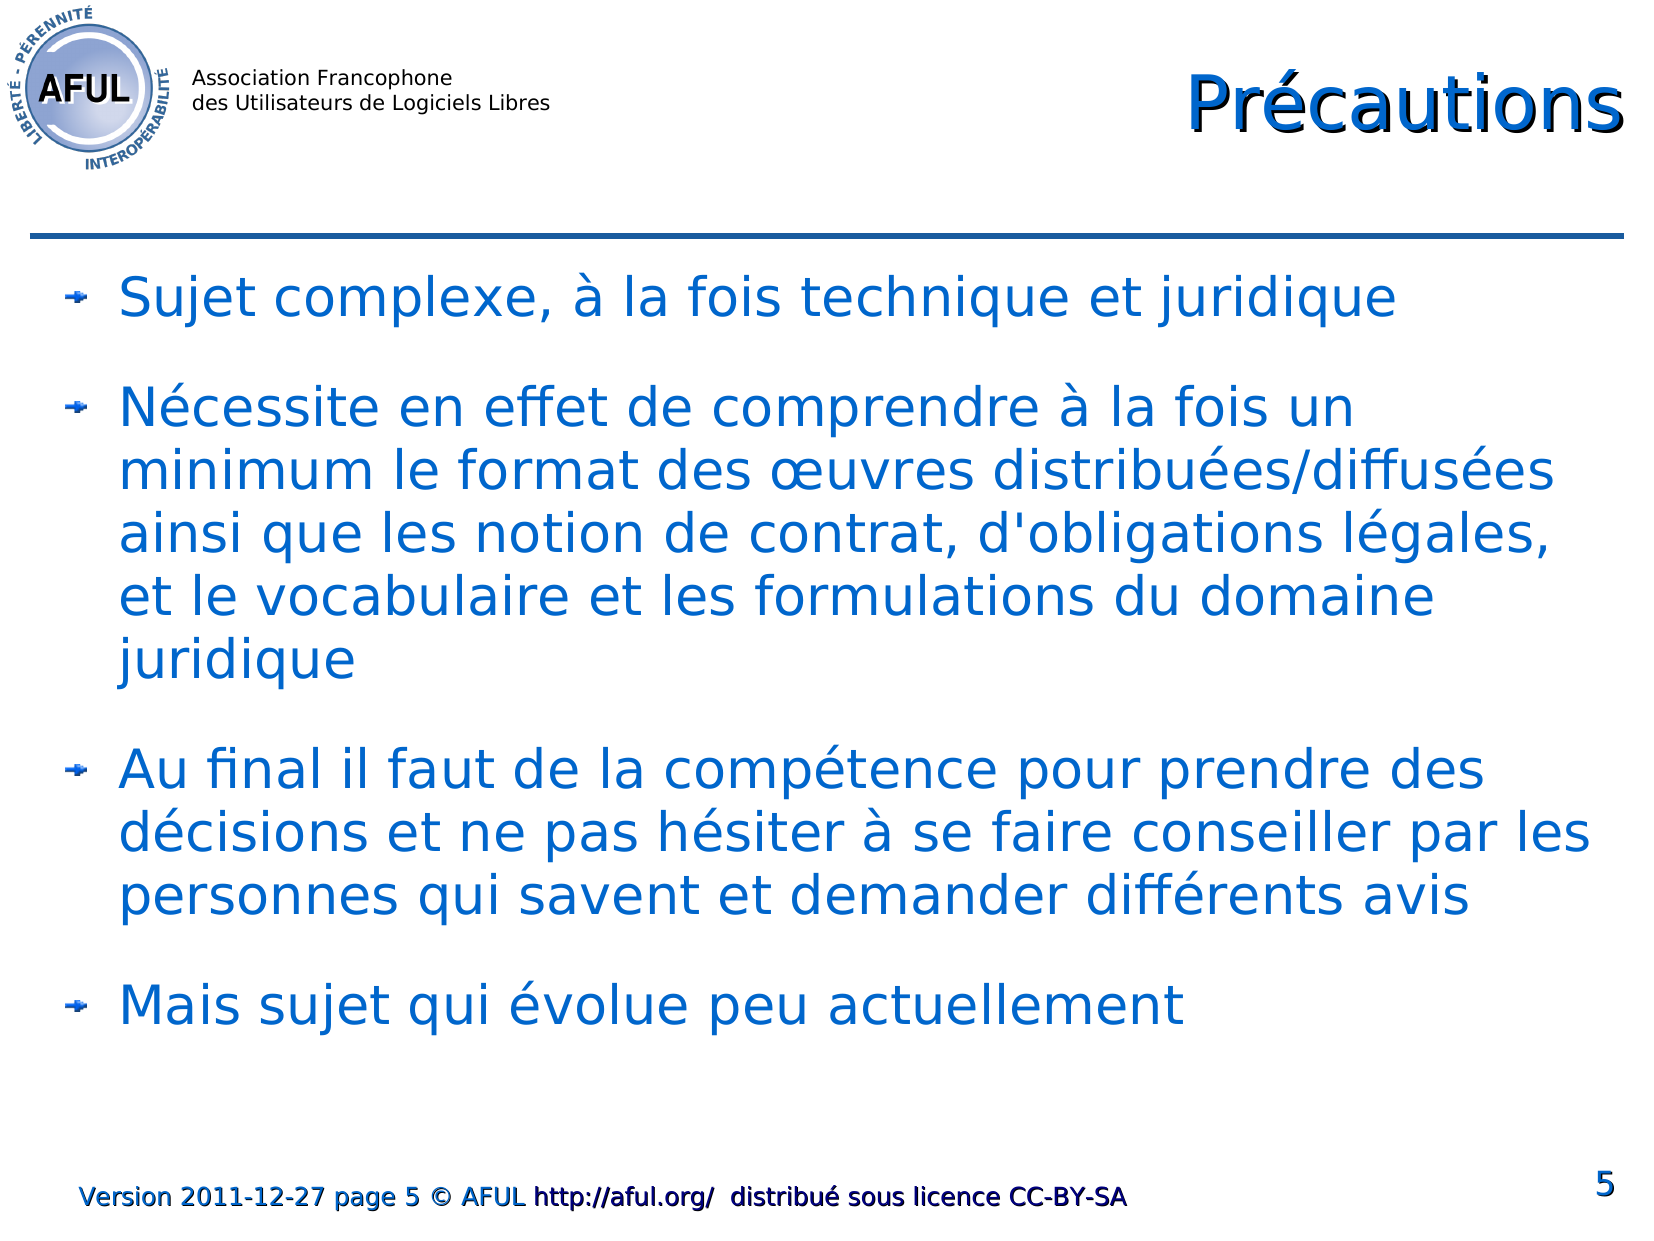

# Précautions
Sujet complexe, à la fois technique et juridique
Nécessite en effet de comprendre à la fois un minimum le format des œuvres distribuées/diffusées ainsi que les notion de contrat, d'obligations légales, et le vocabulaire et les formulations du domaine juridique
Au final il faut de la compétence pour prendre des décisions et ne pas hésiter à se faire conseiller par les personnes qui savent et demander différents avis
Mais sujet qui évolue peu actuellement